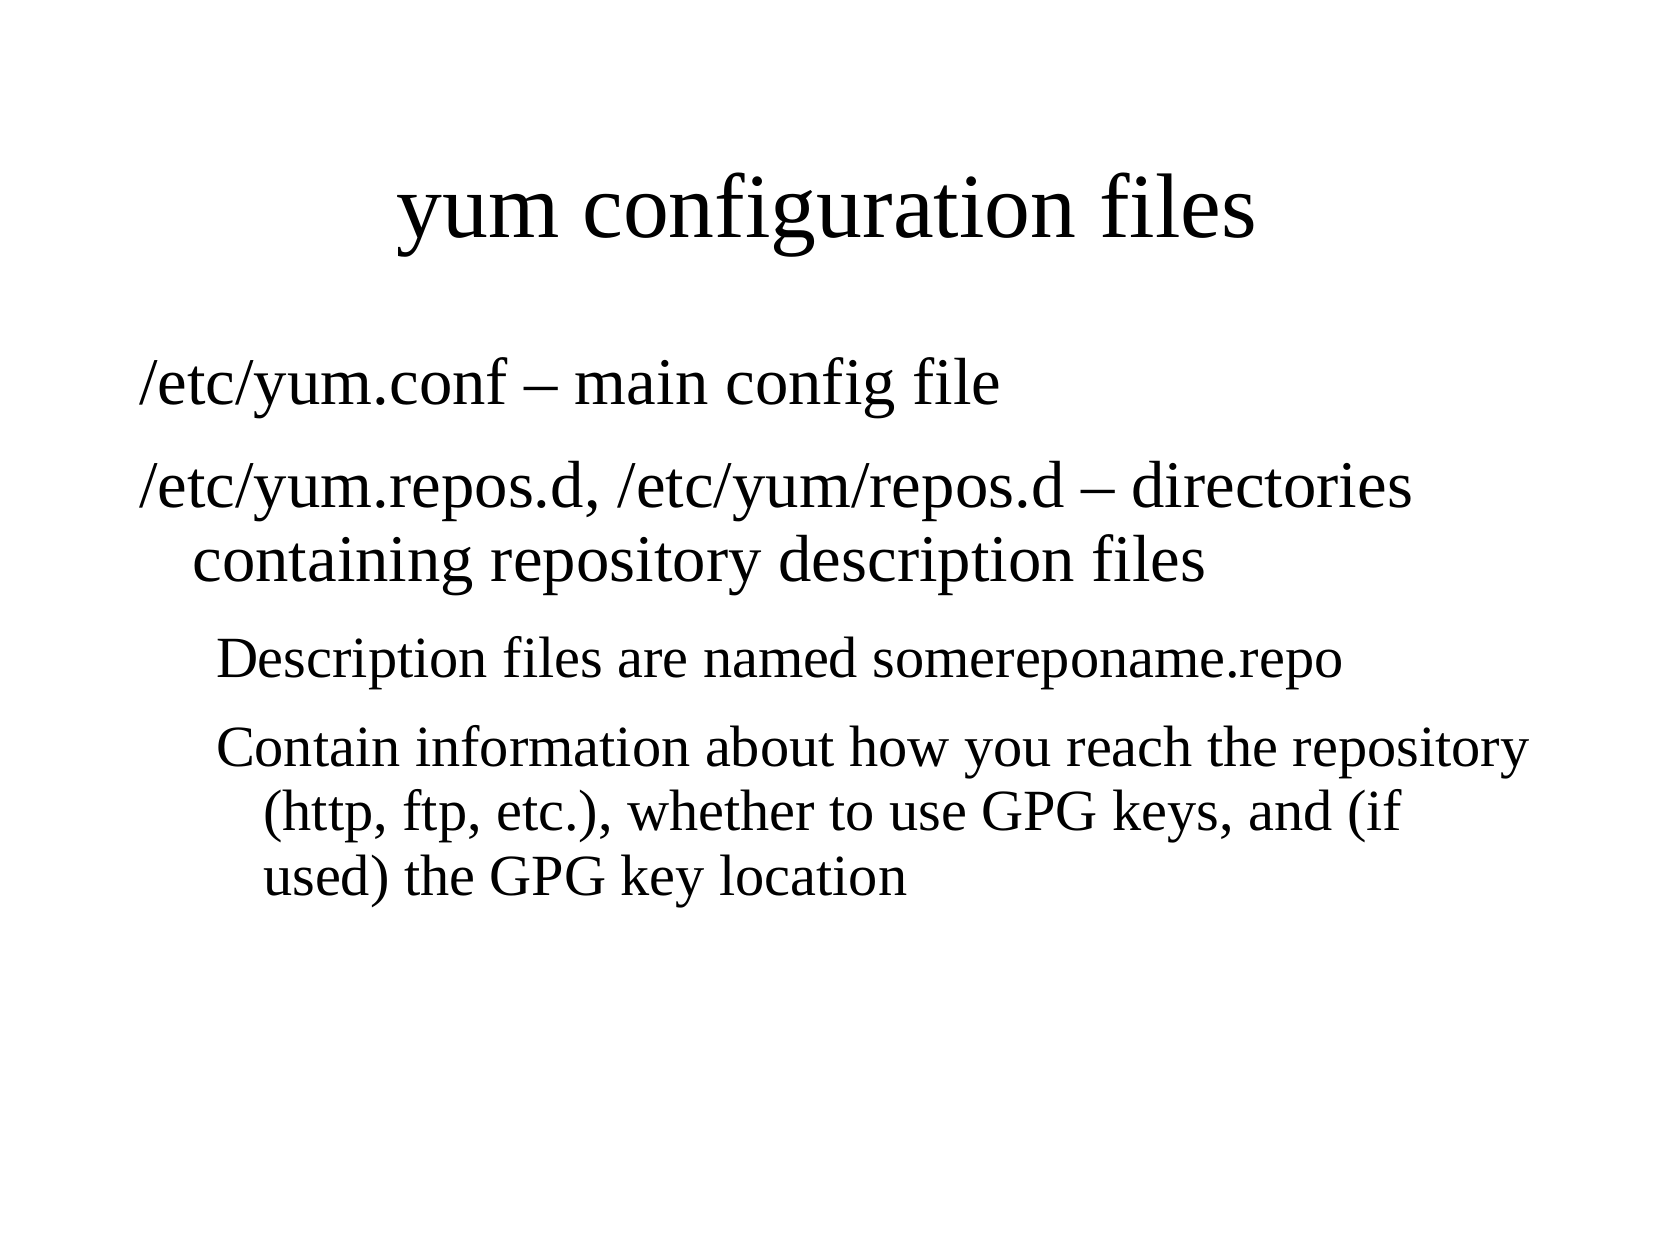

# yum configuration files
/etc/yum.conf – main config file
/etc/yum.repos.d, /etc/yum/repos.d – directories containing repository description files
Description files are named somereponame.repo
Contain information about how you reach the repository (http, ftp, etc.), whether to use GPG keys, and (if used) the GPG key location